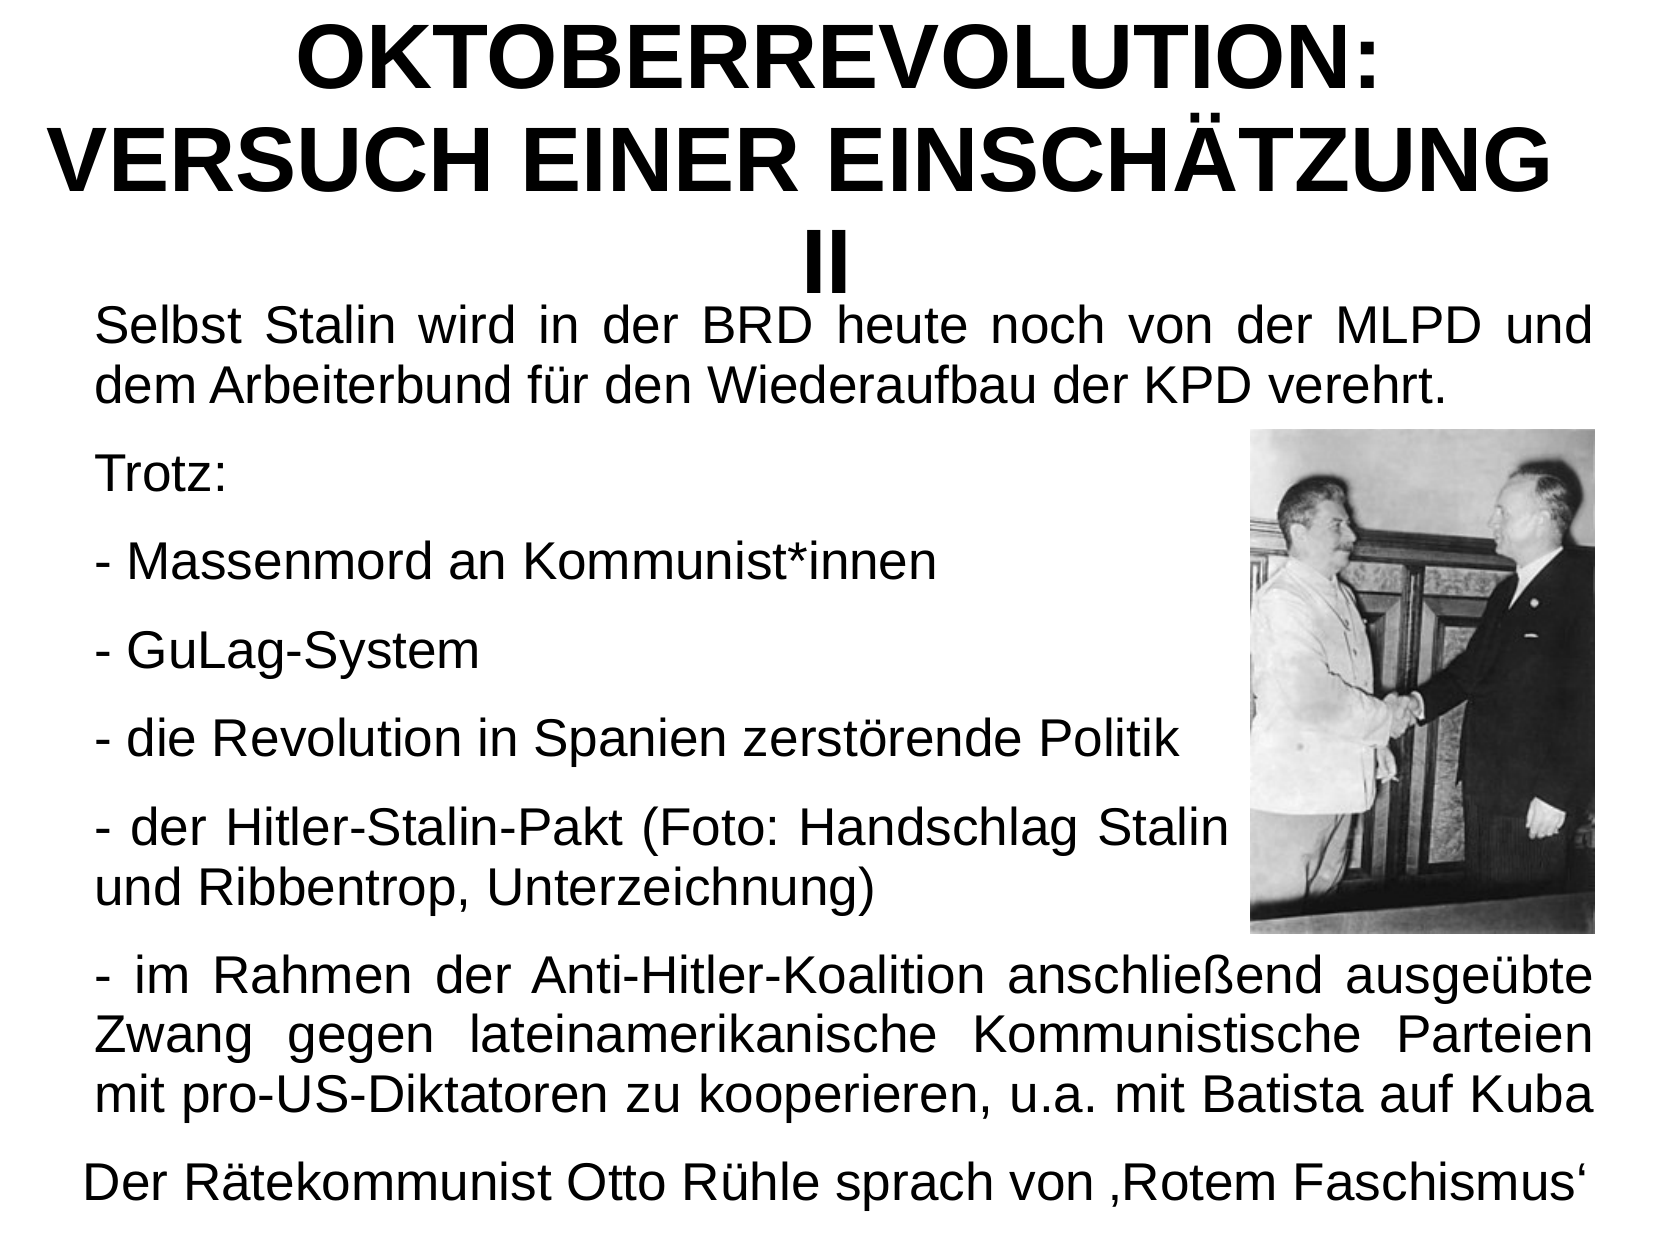

# OKTOBERREVOLUTION: VERSUCH EINER EINSCHÄTZUNG II
Selbst Stalin wird in der BRD heute noch von der MLPD und dem Arbeiterbund für den Wiederaufbau der KPD verehrt.
Trotz:
- Massenmord an Kommunist*innen
- GuLag-System
- die Revolution in Spanien zerstörende Politik
- der Hitler-Stalin-Pakt (Foto: Handschlag Stalin und Ribbentrop, Unterzeichnung)
- im Rahmen der Anti-Hitler-Koalition anschließend ausgeübte Zwang gegen lateinamerikanische Kommunistische Parteien mit pro-US-Diktatoren zu kooperieren, u.a. mit Batista auf Kuba
Der Rätekommunist Otto Rühle sprach von ‚Rotem Faschismus‘